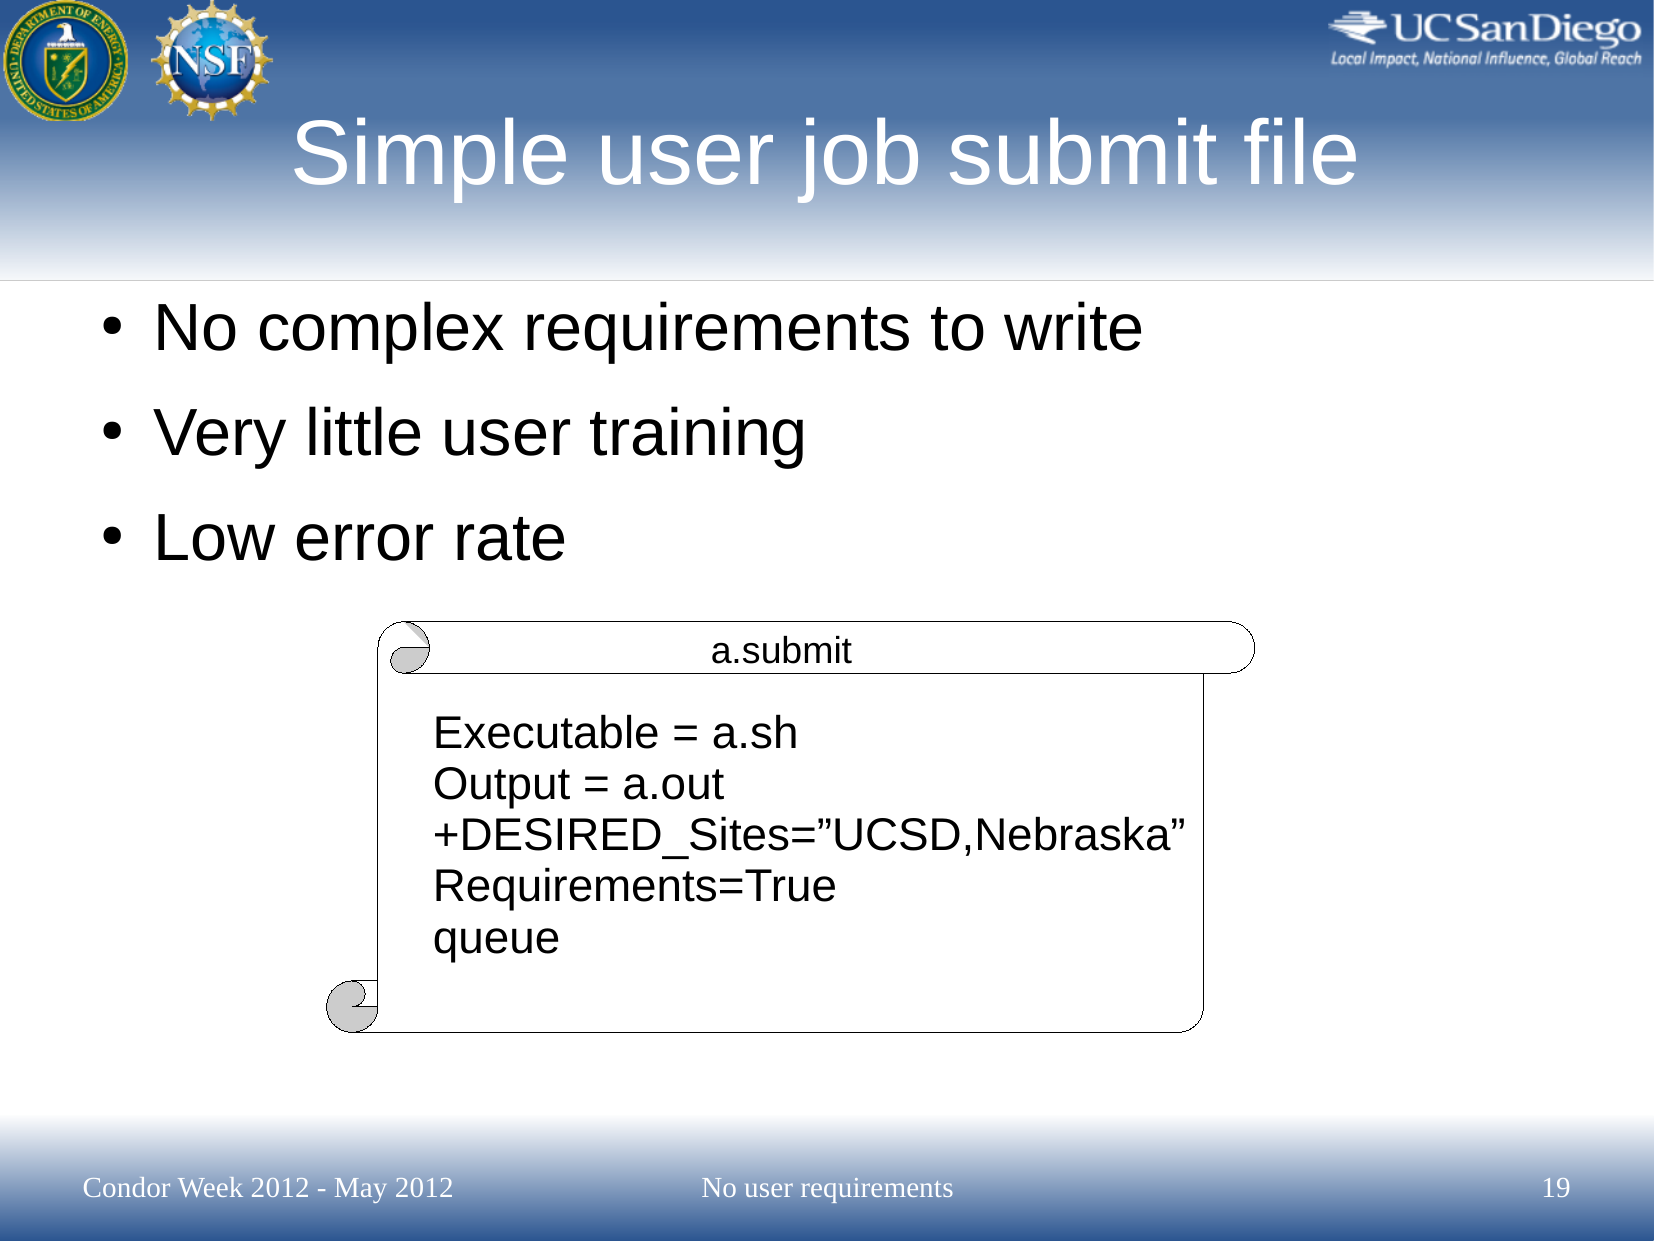

# Simple user job submit file
No complex requirements to write
Very little user training
Low error rate
a.submit
Executable = a.sh
Output = a.out
+DESIRED_Sites=”UCSD,Nebraska”
Requirements=True
queue
Condor Week 2012 - May 2012
No user requirements
19